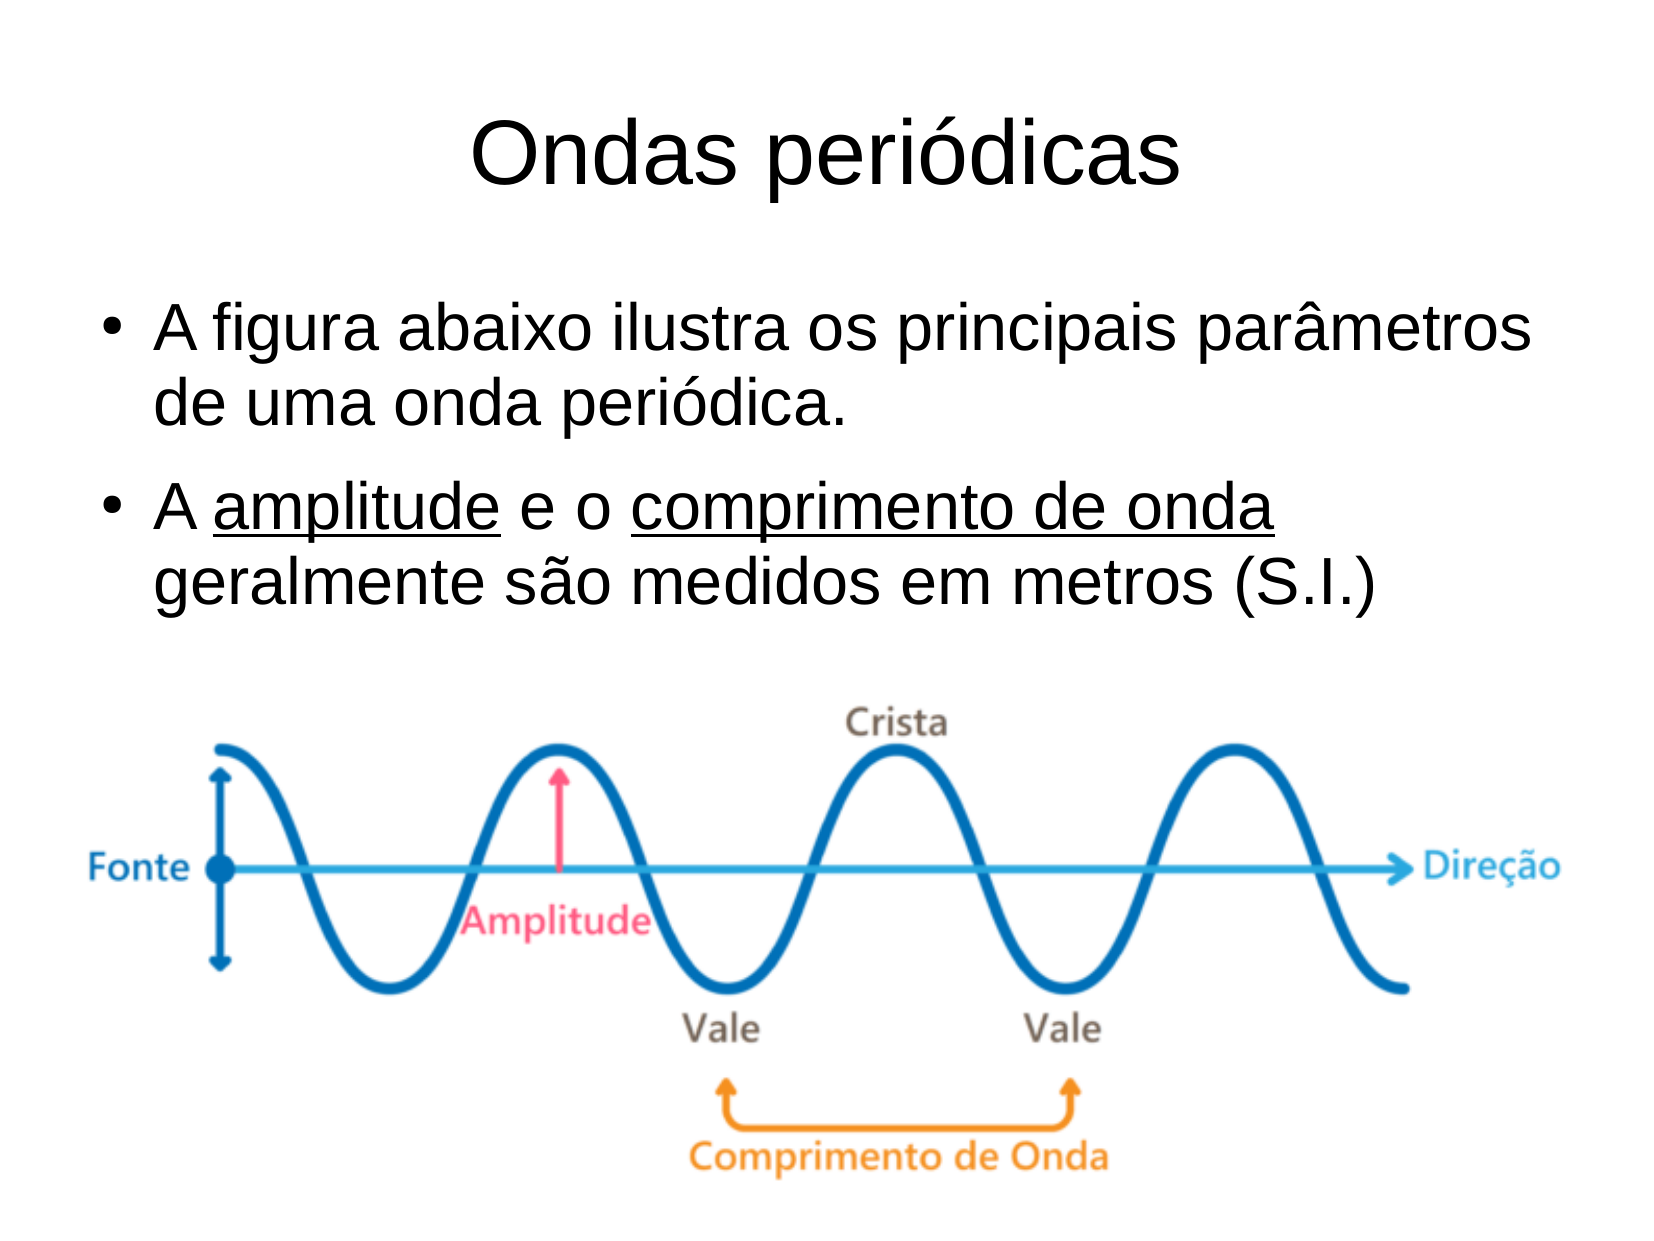

# Ondas periódicas
A figura abaixo ilustra os principais parâmetros de uma onda periódica.
A amplitude e o comprimento de onda geralmente são medidos em metros (S.I.)